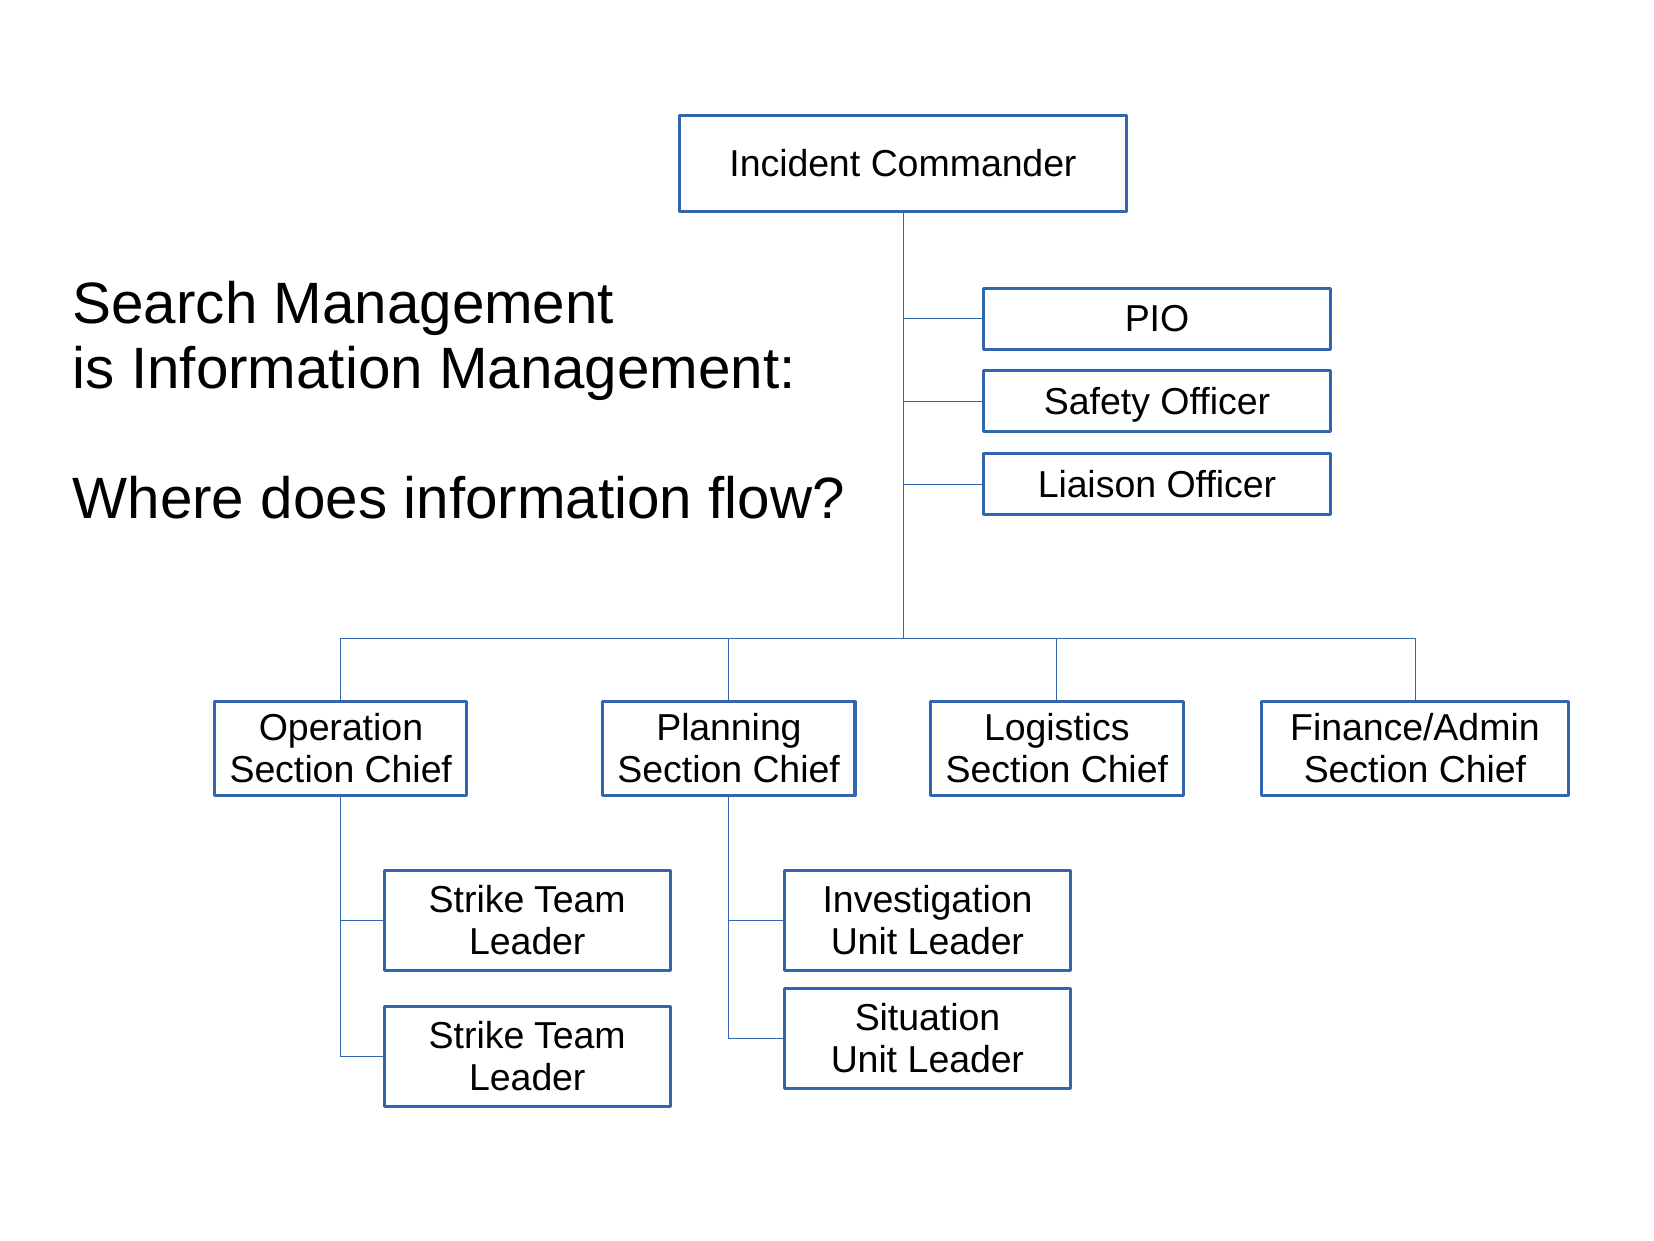

Incident Command
Incident Commander
Search Management
is Information Management:
Where does information flow?
PIO
Safety Officer
Liaison Officer
Operation
Section Chief
Logistics
Section Chief
Finance/Admin
Section Chief
Planning
Section Chief
Investigation
Unit Leader
Strike Team
Leader
Situation
Unit Leader
Strike Team
Leader